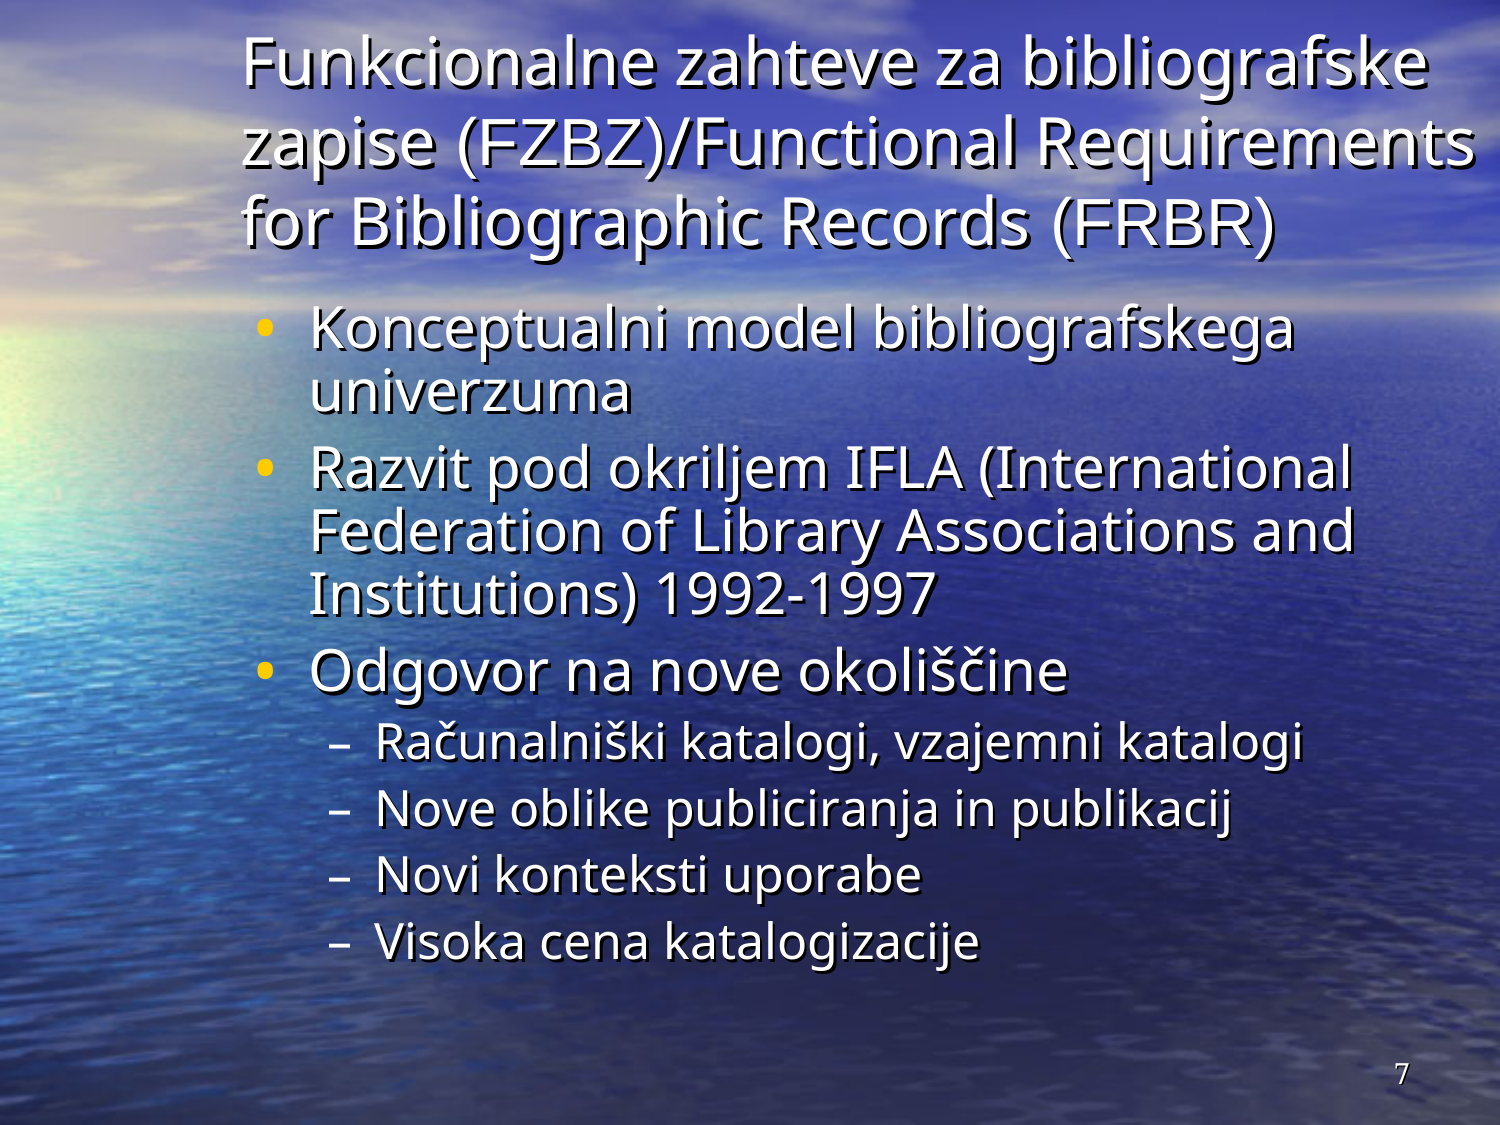

# Funkcionalne zahteve za bibliografske zapise (FZBZ)/Functional Requirements for Bibliographic Records (FRBR)
Konceptualni model bibliografskega univerzuma
Razvit pod okriljem IFLA (International Federation of Library Associations and Institutions) 1992-1997
Odgovor na nove okoliščine
Računalniški katalogi, vzajemni katalogi
Nove oblike publiciranja in publikacij
Novi konteksti uporabe
Visoka cena katalogizacije